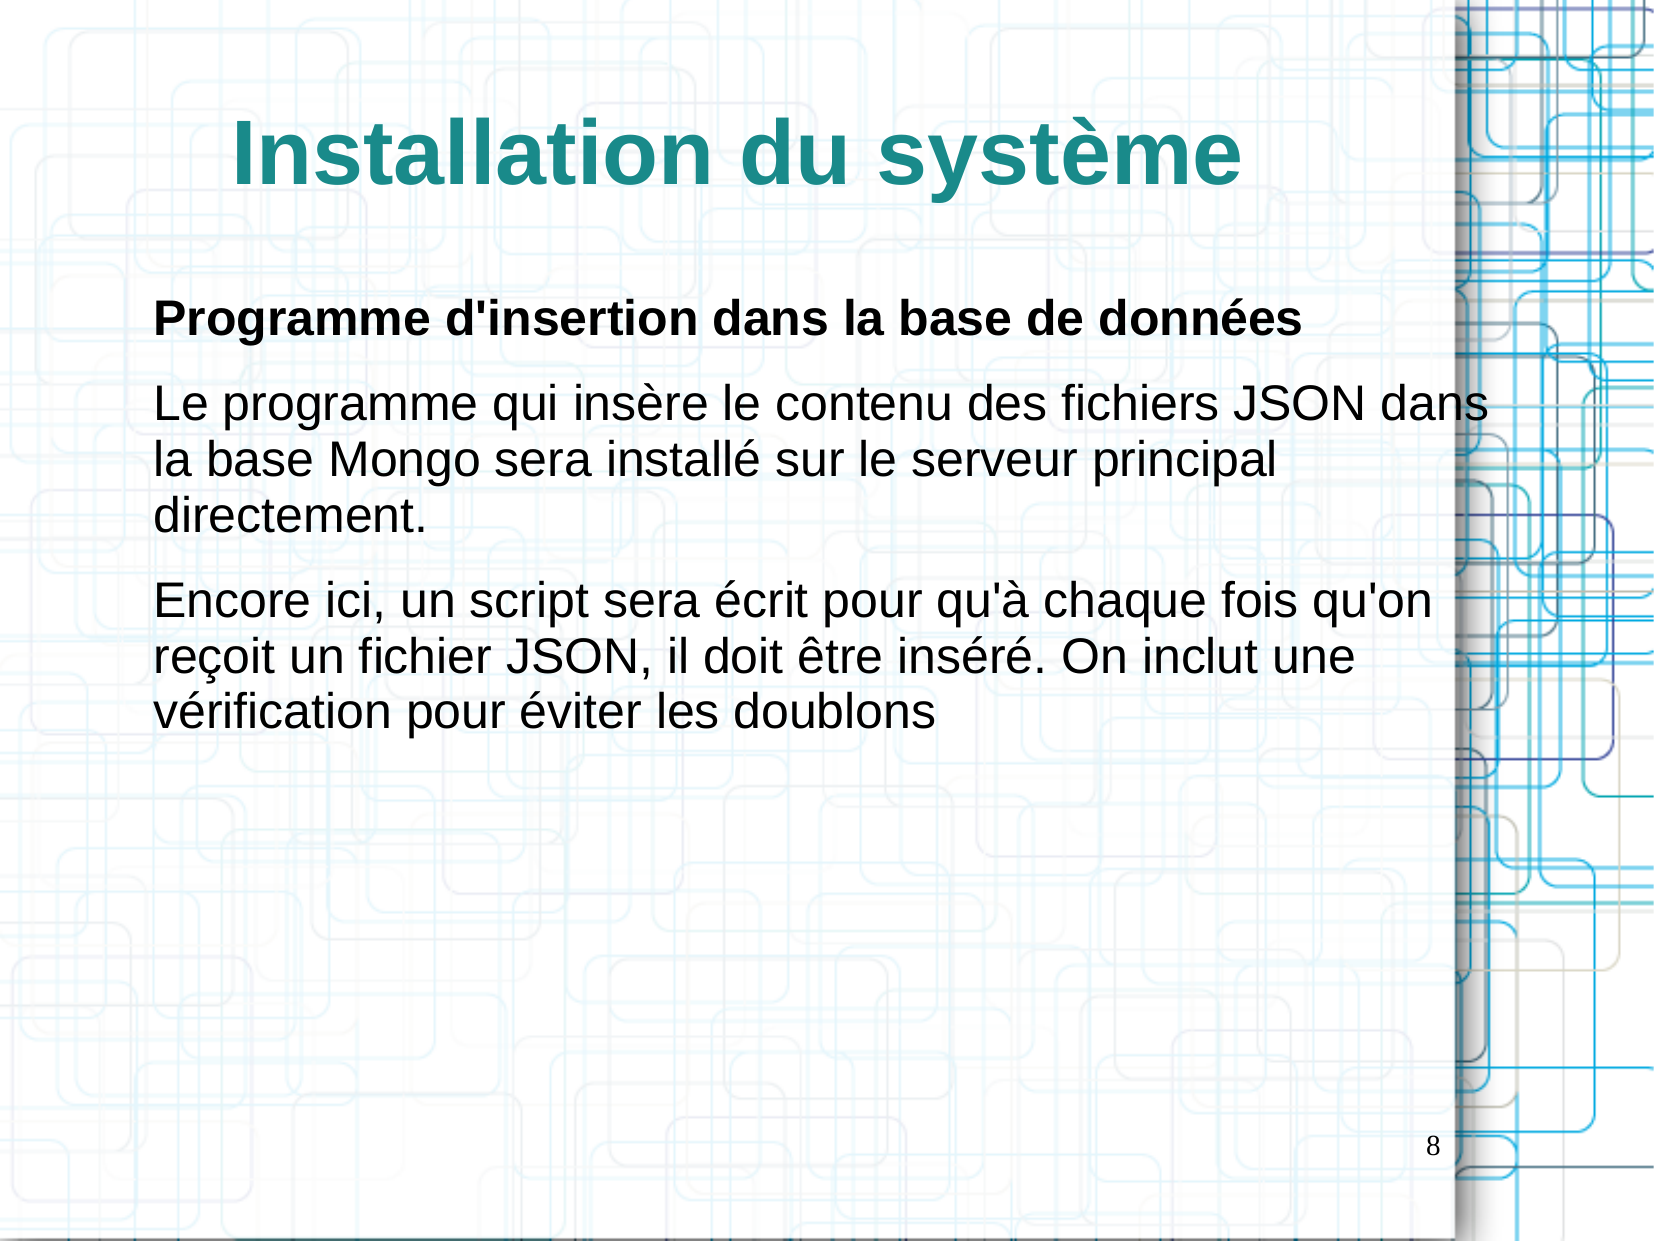

# Installation du système
Programme d'insertion dans la base de données
Le programme qui insère le contenu des fichiers JSON dans la base Mongo sera installé sur le serveur principal directement.
Encore ici, un script sera écrit pour qu'à chaque fois qu'on reçoit un fichier JSON, il doit être inséré. On inclut une vérification pour éviter les doublons
8